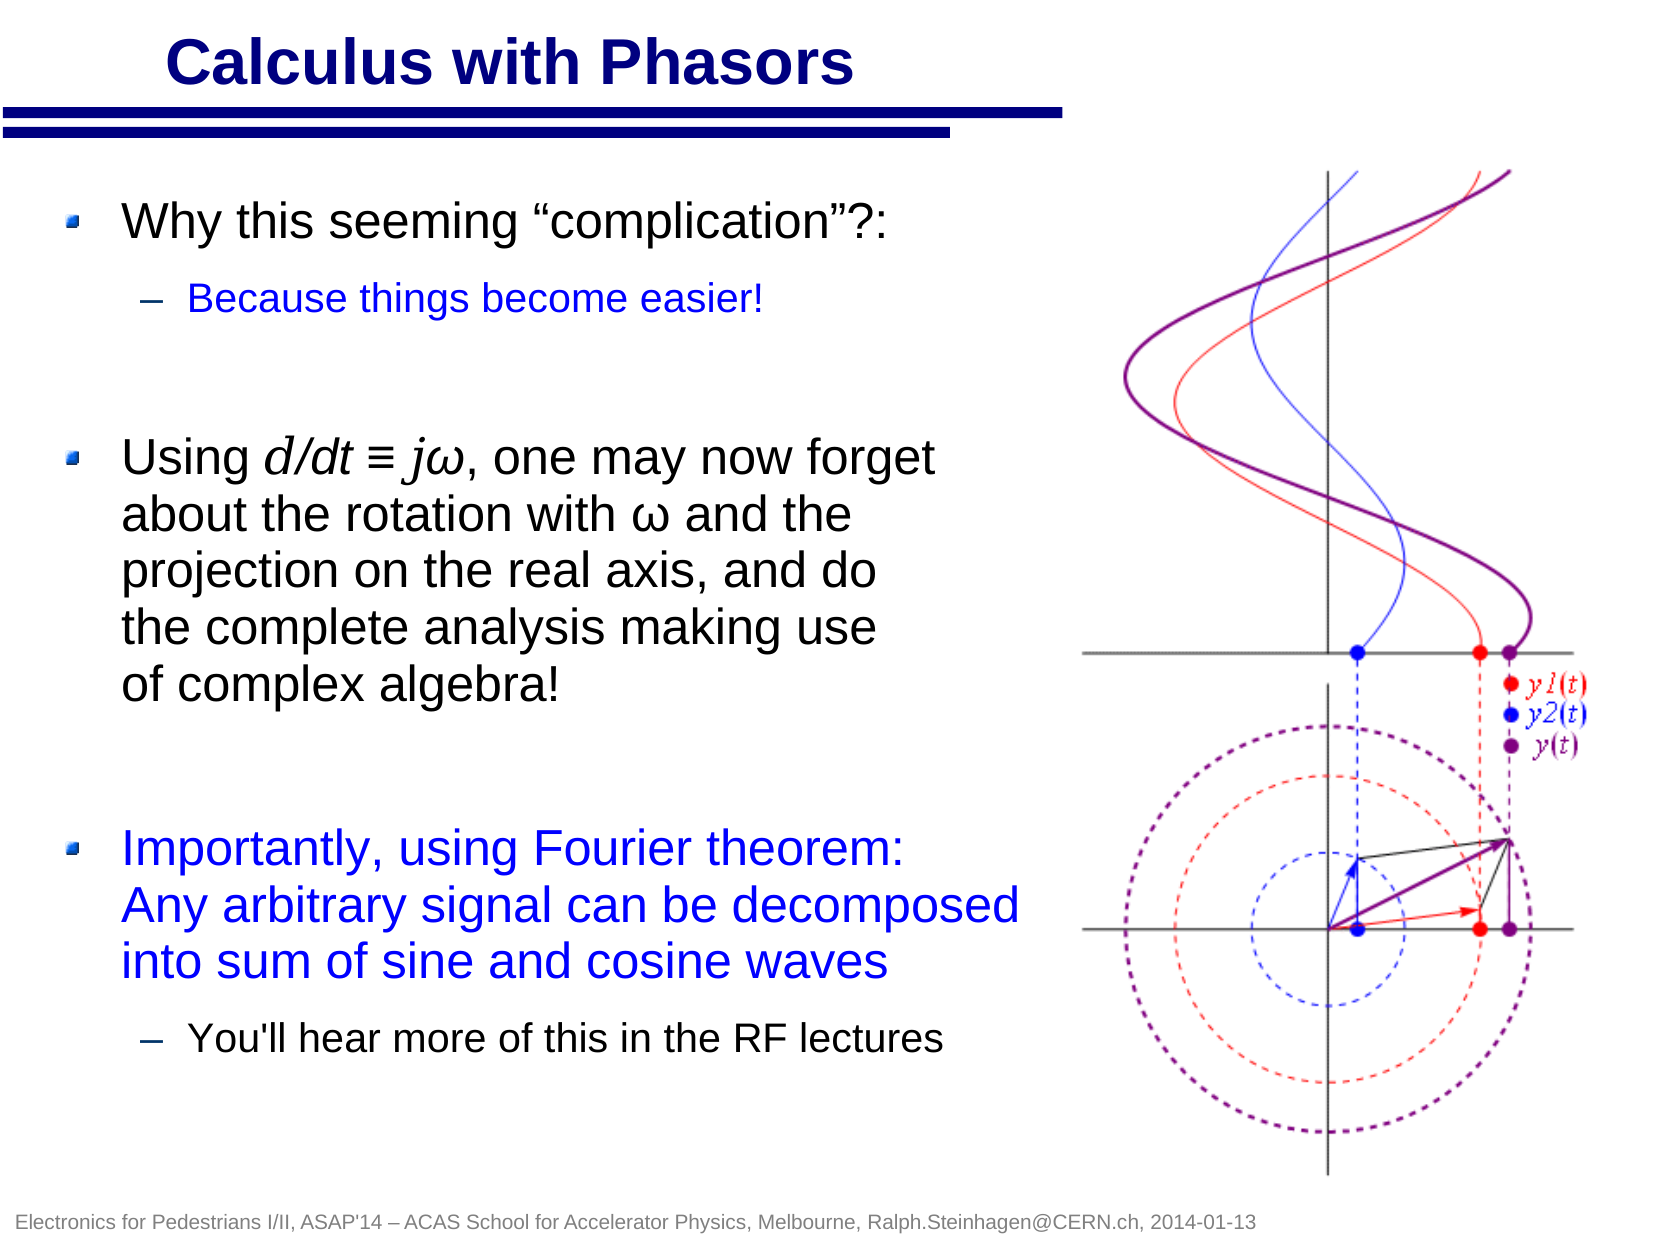

# Calculus with Phasors
Why this seeming “complication”?:
Because things become easier!
Using 𝑑/dt ≡ 𝑗ω, one may now forget 					about the rotation with ω and the 				projection on the real axis, and do 					the complete analysis making use 					 of complex algebra!
Importantly, using Fourier theorem:					Any arbitrary signal can be decomposed 				into sum of sine and cosine waves
You'll hear more of this in the RF lectures